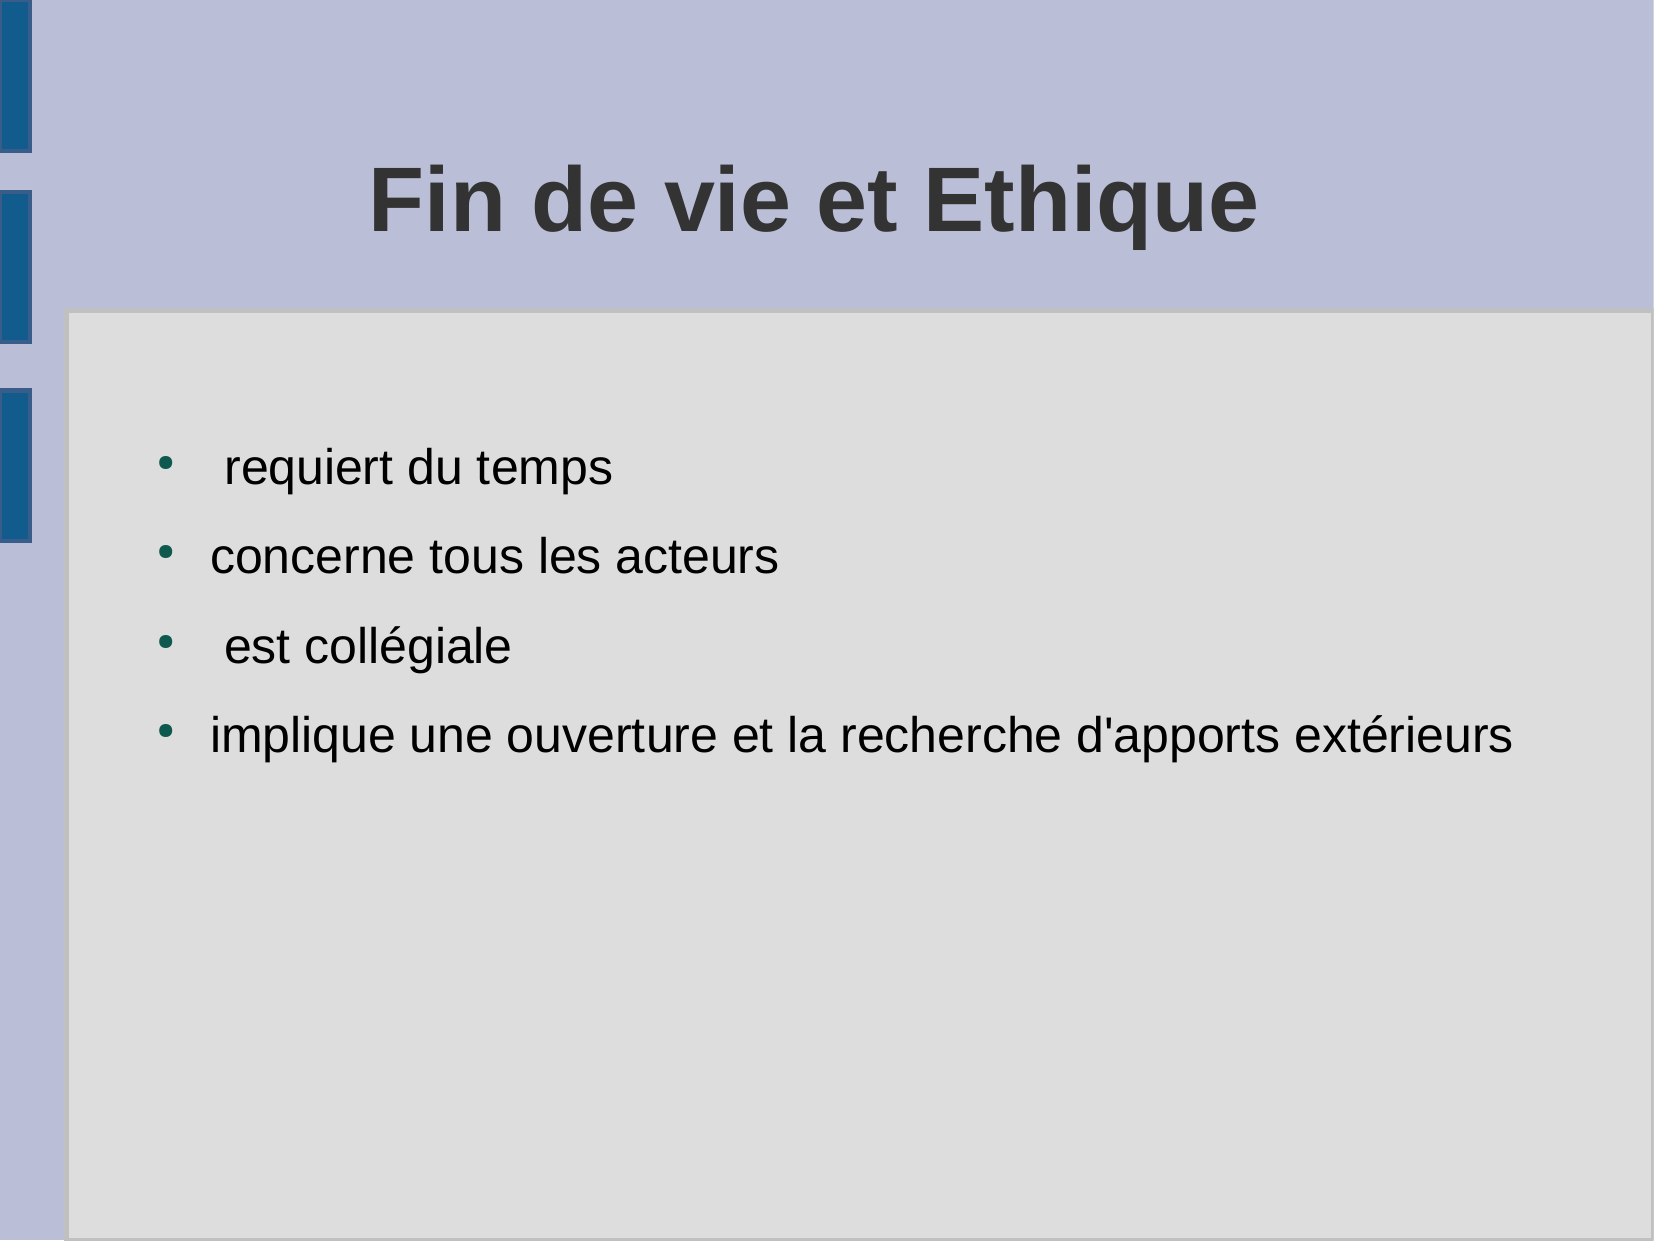

# Fin de vie et Ethique
 requiert du temps
concerne tous les acteurs
 est collégiale
implique une ouverture et la recherche d'apports extérieurs